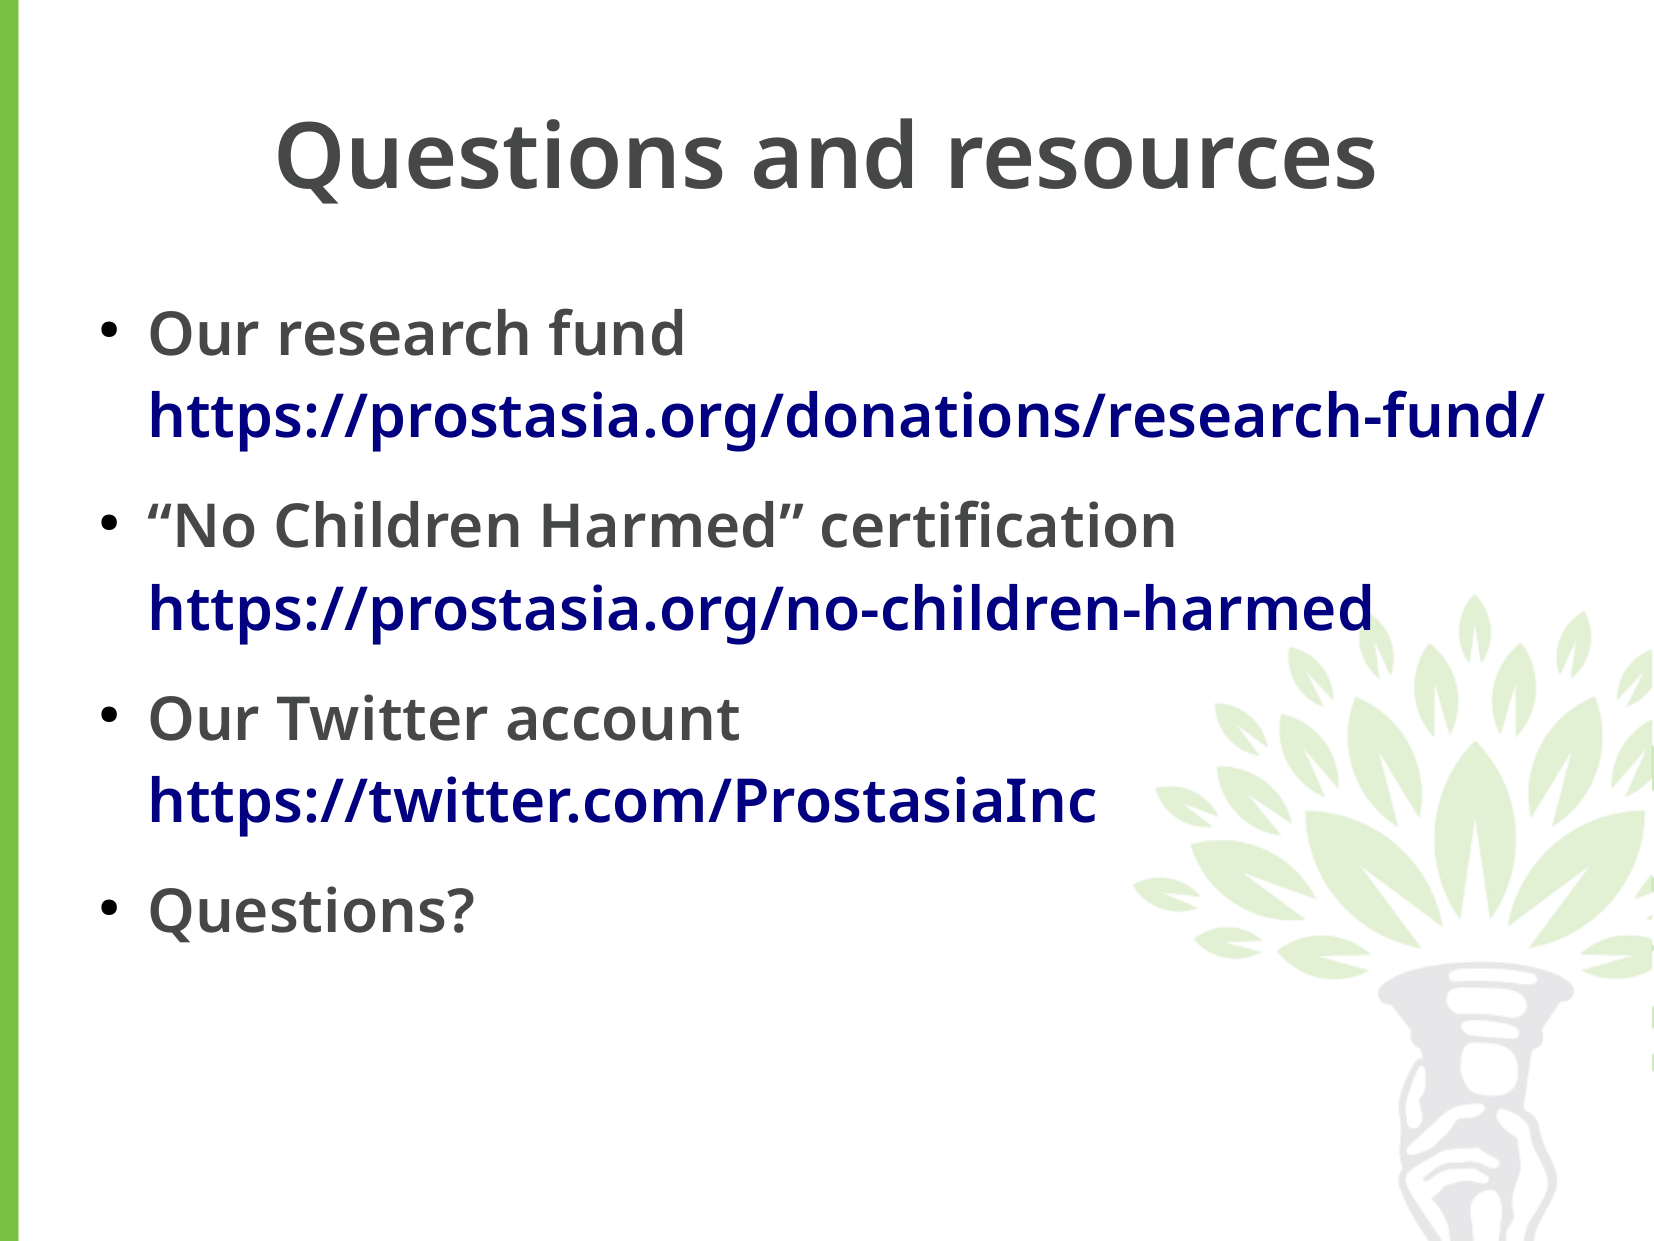

# Questions and resources
Our research fund
https://prostasia.org/donations/research-fund/
“No Children Harmed” certification
https://prostasia.org/no-children-harmed
Our Twitter account
https://twitter.com/ProstasiaInc
Questions?